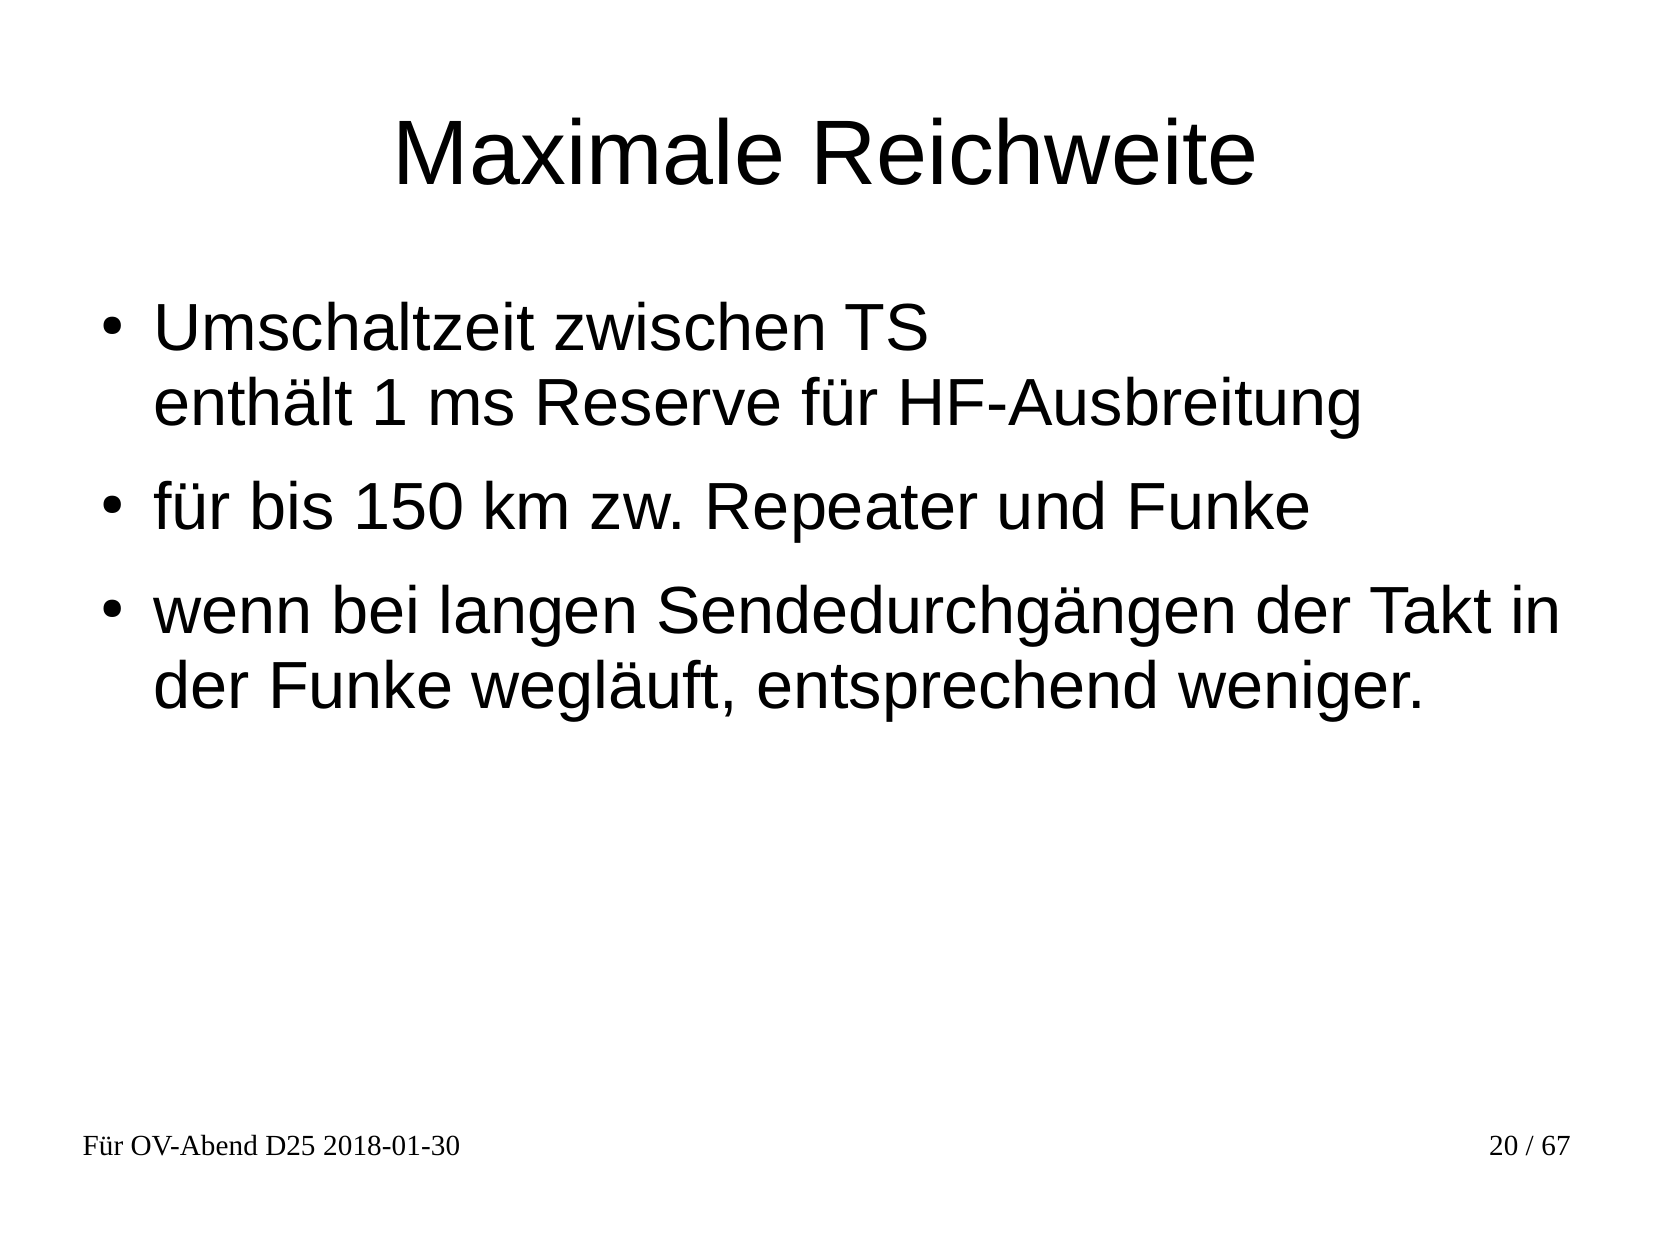

# Maximale Reichweite
Umschaltzeit zwischen TS
enthält 1 ms Reserve für HF-Ausbreitung
für bis 150 km zw. Repeater und Funke
wenn bei langen Sendedurchgängen der Takt in der Funke wegläuft, entsprechend weniger.
20